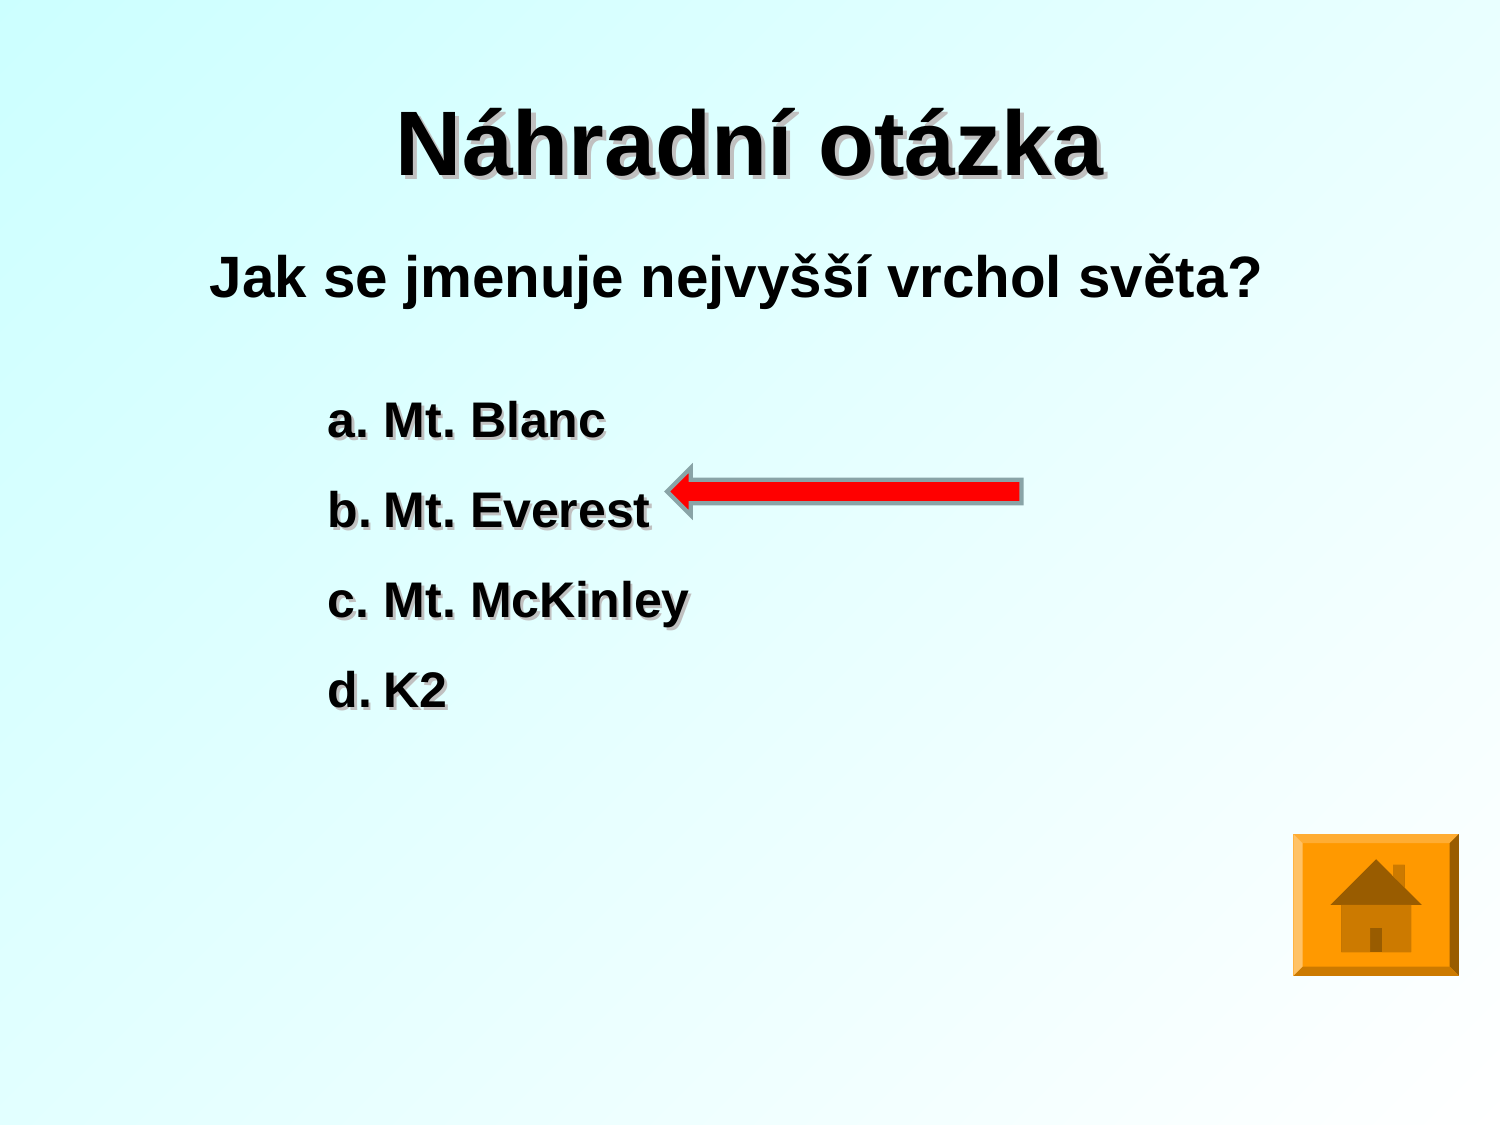

# Náhradní otázka
Jak se jmenuje nejvyšší vrchol světa?
Mt. Blanc
Mt. Everest
Mt. McKinley
K2